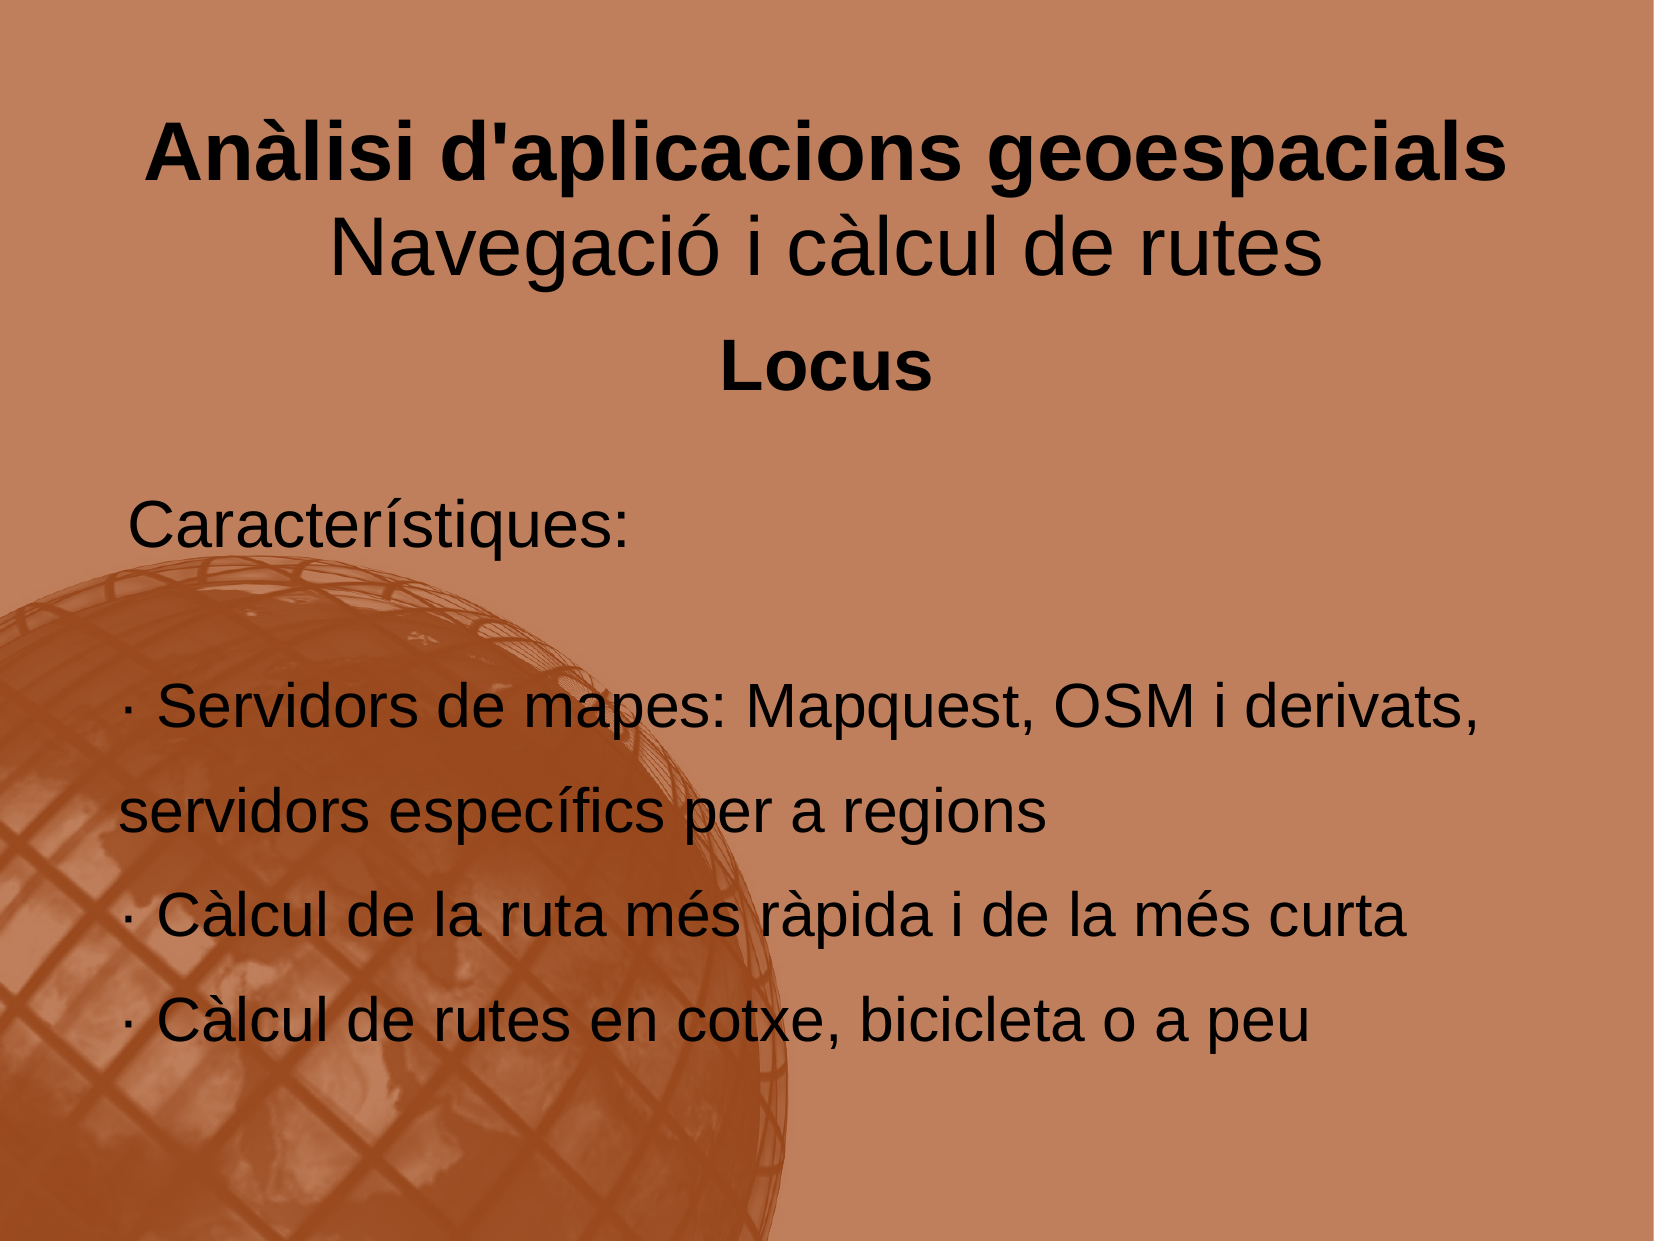

# Anàlisi d'aplicacions geoespacials
Navegació i càlcul de rutes
Locus
Característiques:
· Servidors de mapes: Mapquest, OSM i derivats, servidors específics per a regions
· Càlcul de la ruta més ràpida i de la més curta
· Càlcul de rutes en cotxe, bicicleta o a peu